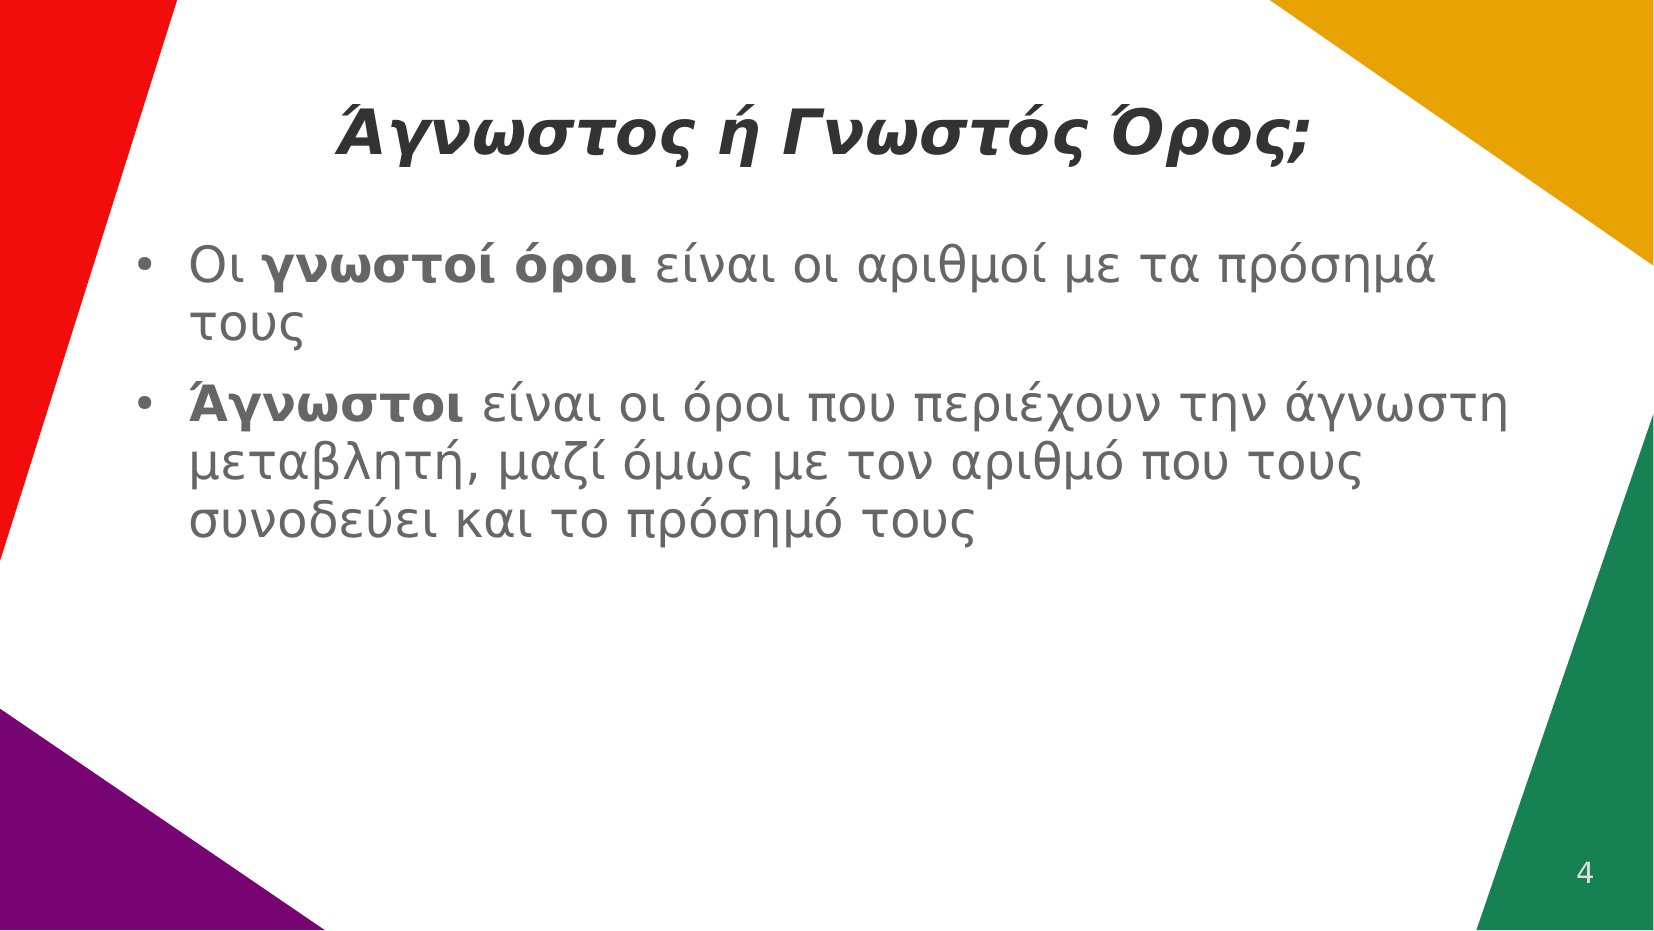

# Άγνωστος ή Γνωστός Όρος;
Οι γνωστοί όροι είναι οι αριθμοί με τα πρόσημά τους
Άγνωστοι είναι οι όροι που περιέχουν την άγνωστη μεταβλητή, μαζί όμως με τον αριθμό που τους συνοδεύει και το πρόσημό τους
4